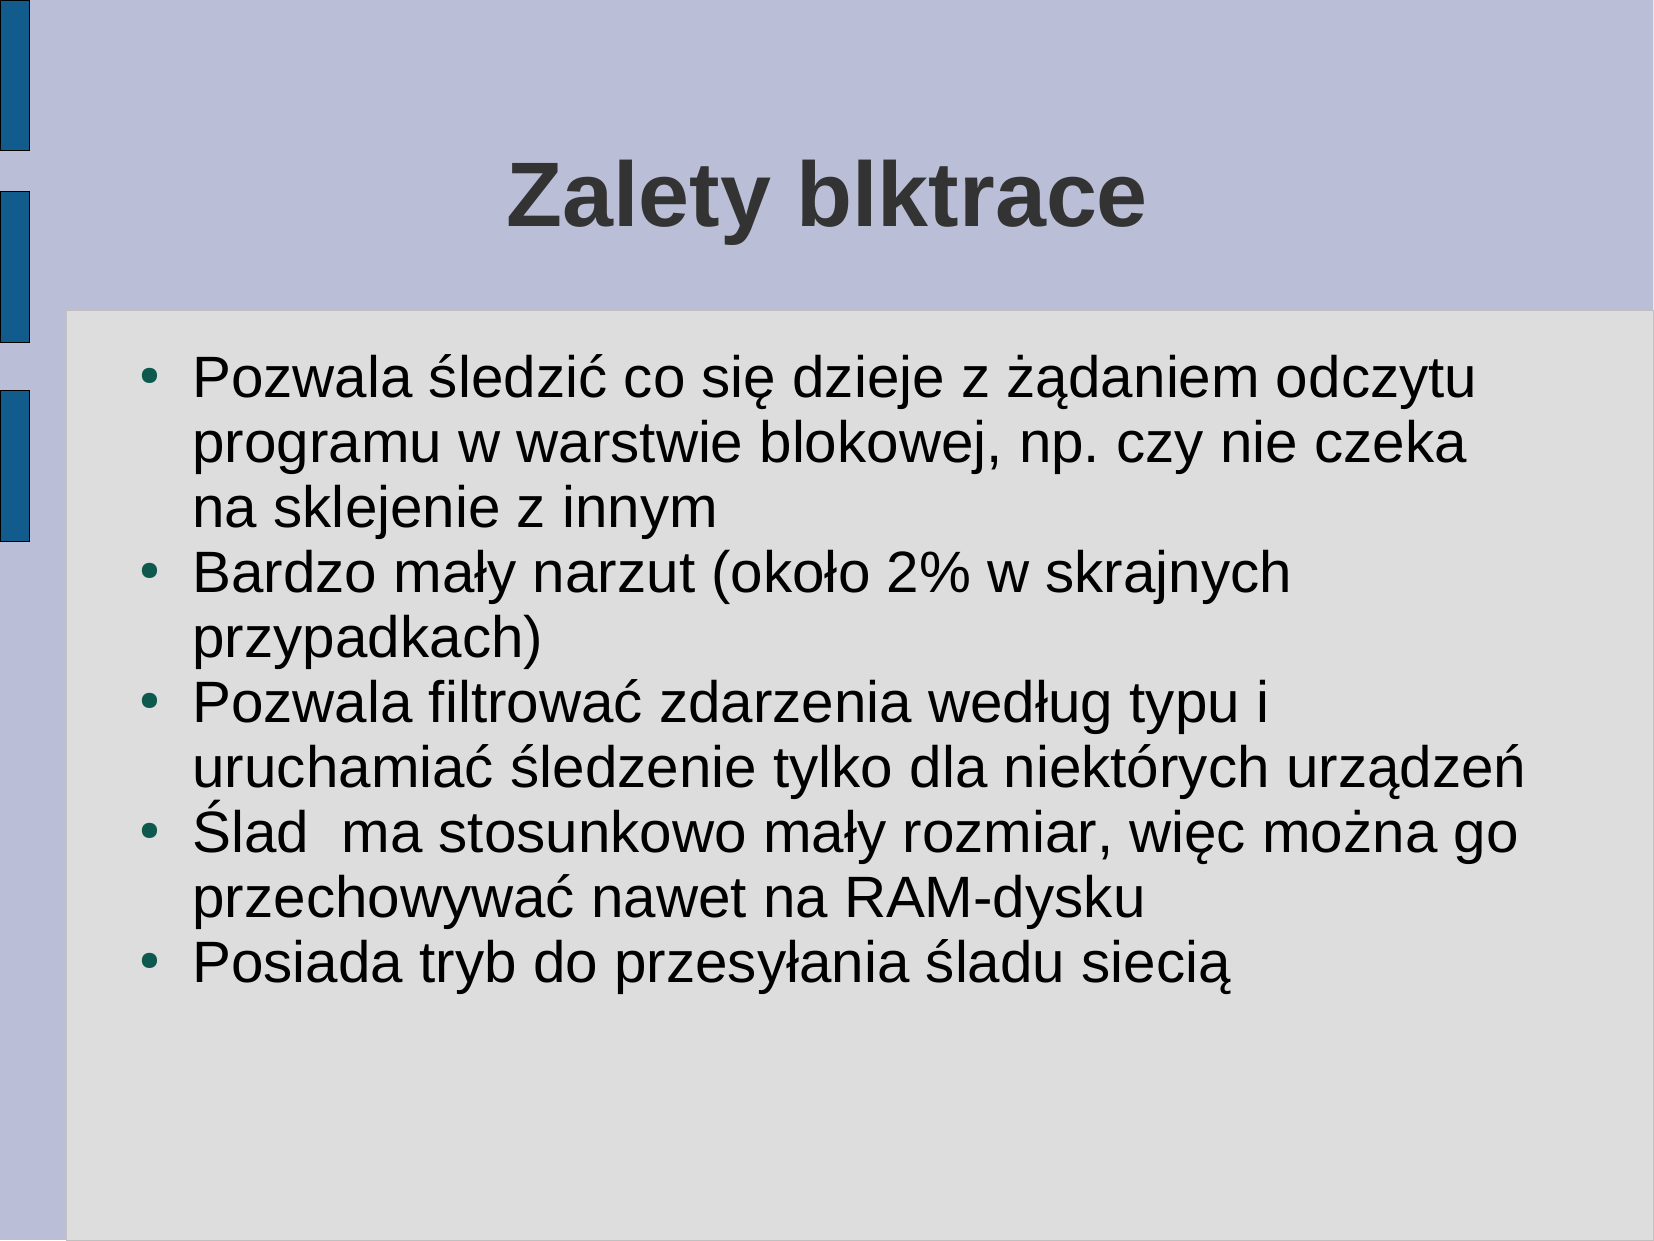

# Zalety blktrace
Pozwala śledzić co się dzieje z żądaniem odczytu programu w warstwie blokowej, np. czy nie czeka na sklejenie z innym
Bardzo mały narzut (około 2% w skrajnych przypadkach)
Pozwala filtrować zdarzenia według typu i uruchamiać śledzenie tylko dla niektórych urządzeń
Ślad ma stosunkowo mały rozmiar, więc można go przechowywać nawet na RAM-dysku
Posiada tryb do przesyłania śladu siecią